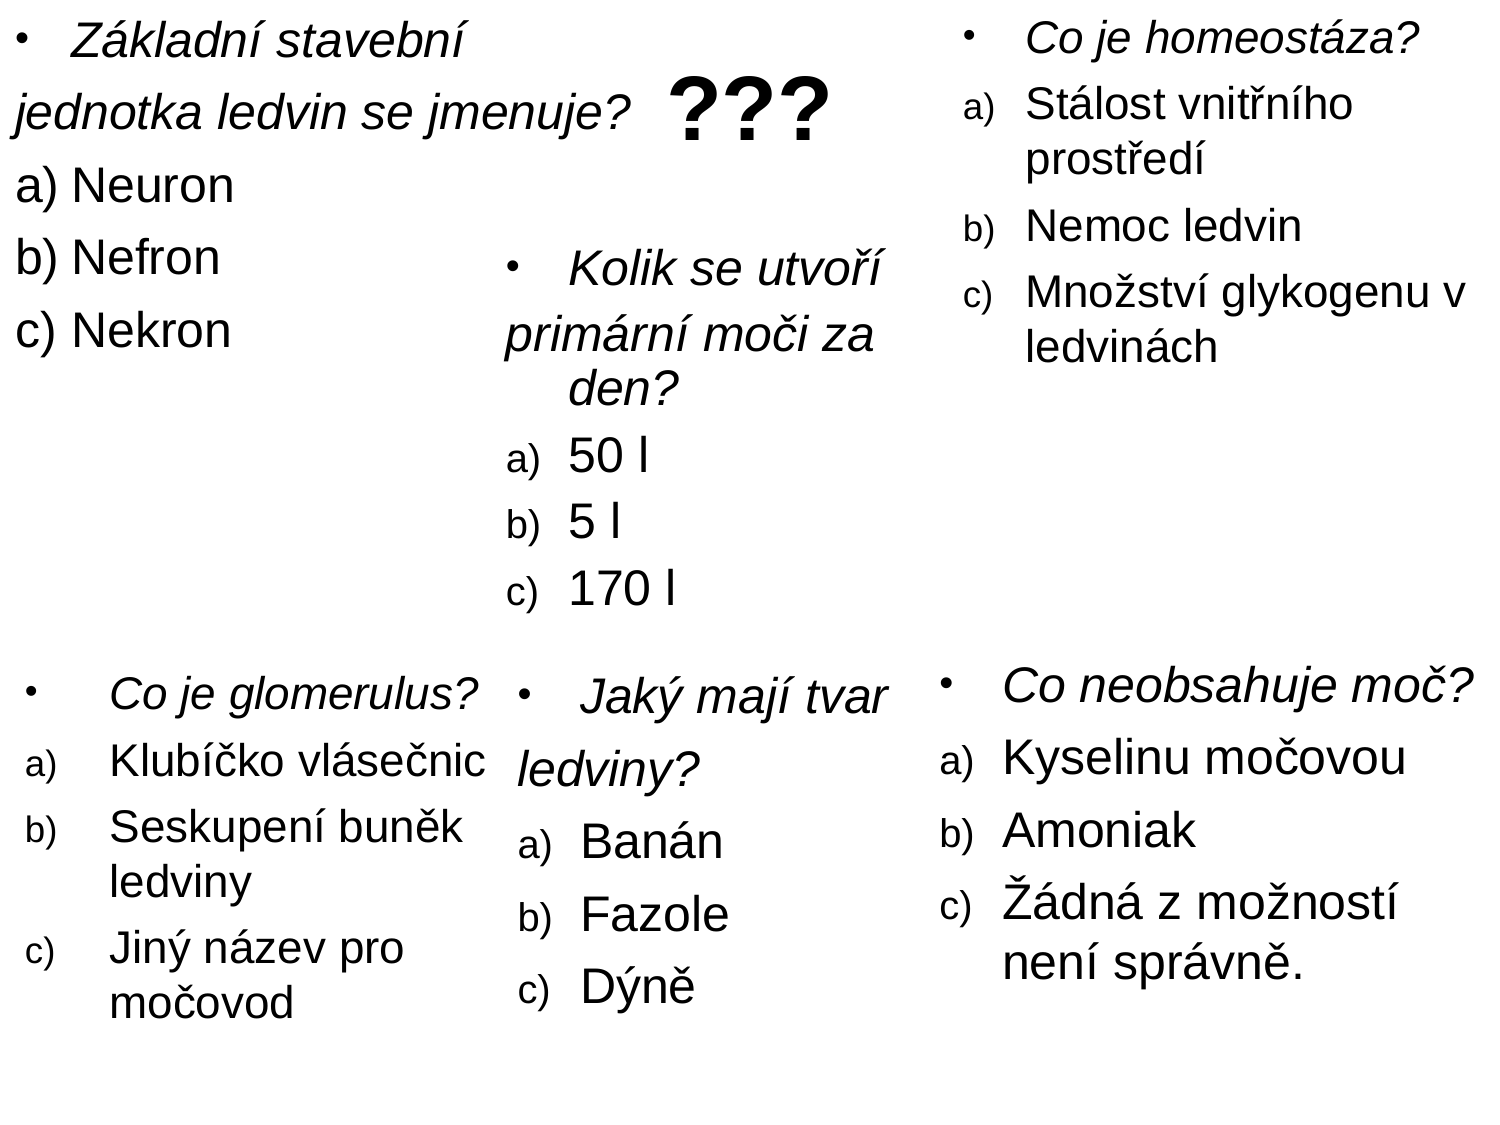

Co je homeostáza?
Stálost vnitřního prostředí
Nemoc ledvin
Množství glykogenu v ledvinách
Základní stavební
jednotka ledvin se jmenuje?
Neuron
Nefron
Nekron
# ???
Kolik se utvoří
primární moči za den?
50 l
5 l
170 l
Co neobsahuje moč?
Kyselinu močovou
Amoniak
Žádná z možností není správně.
Co je glomerulus?
Klubíčko vlásečnic
Seskupení buněk ledviny
Jiný název pro močovod
Jaký mají tvar
ledviny?
Banán
Fazole
Dýně